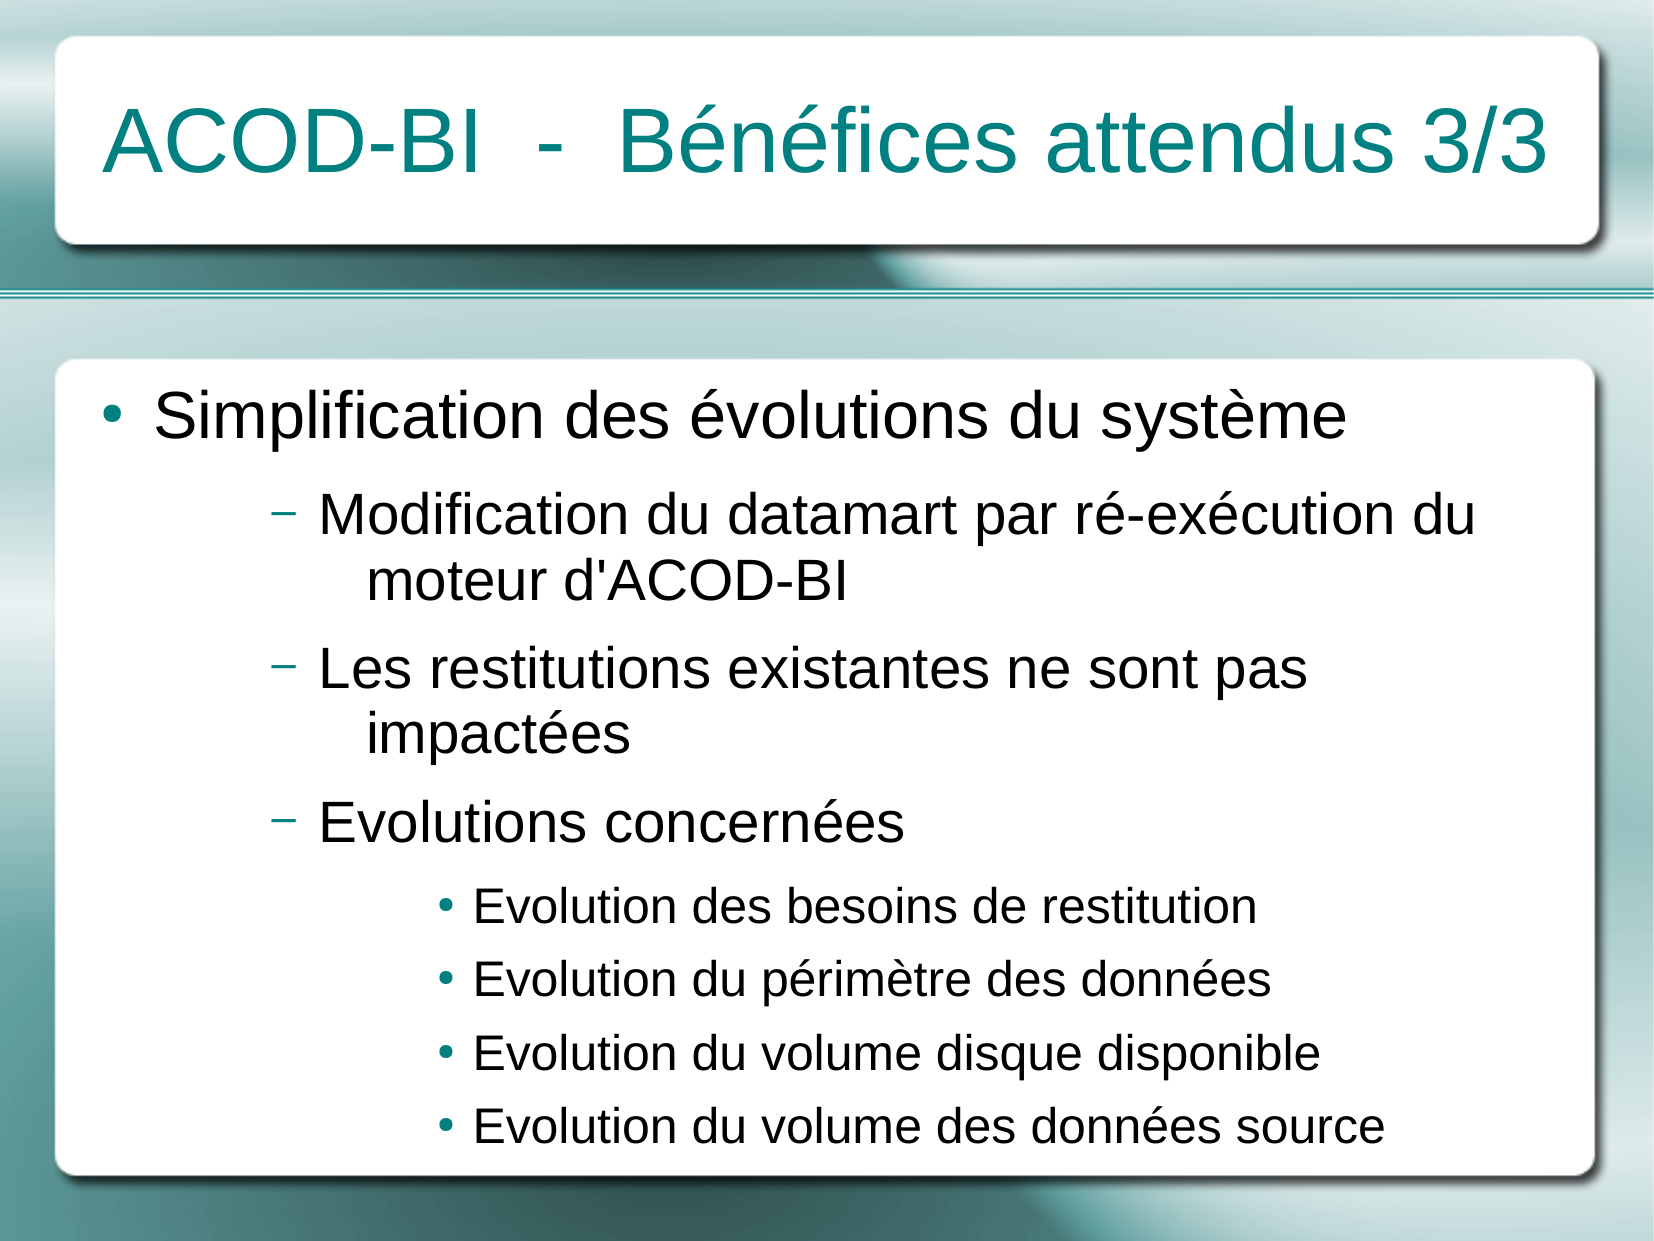

# ACOD-BI - Bénéfices attendus 3/3
Simplification des évolutions du système
Modification du datamart par ré-exécution du moteur d'ACOD-BI
Les restitutions existantes ne sont pas impactées
Evolutions concernées
Evolution des besoins de restitution
Evolution du périmètre des données
Evolution du volume disque disponible
Evolution du volume des données source